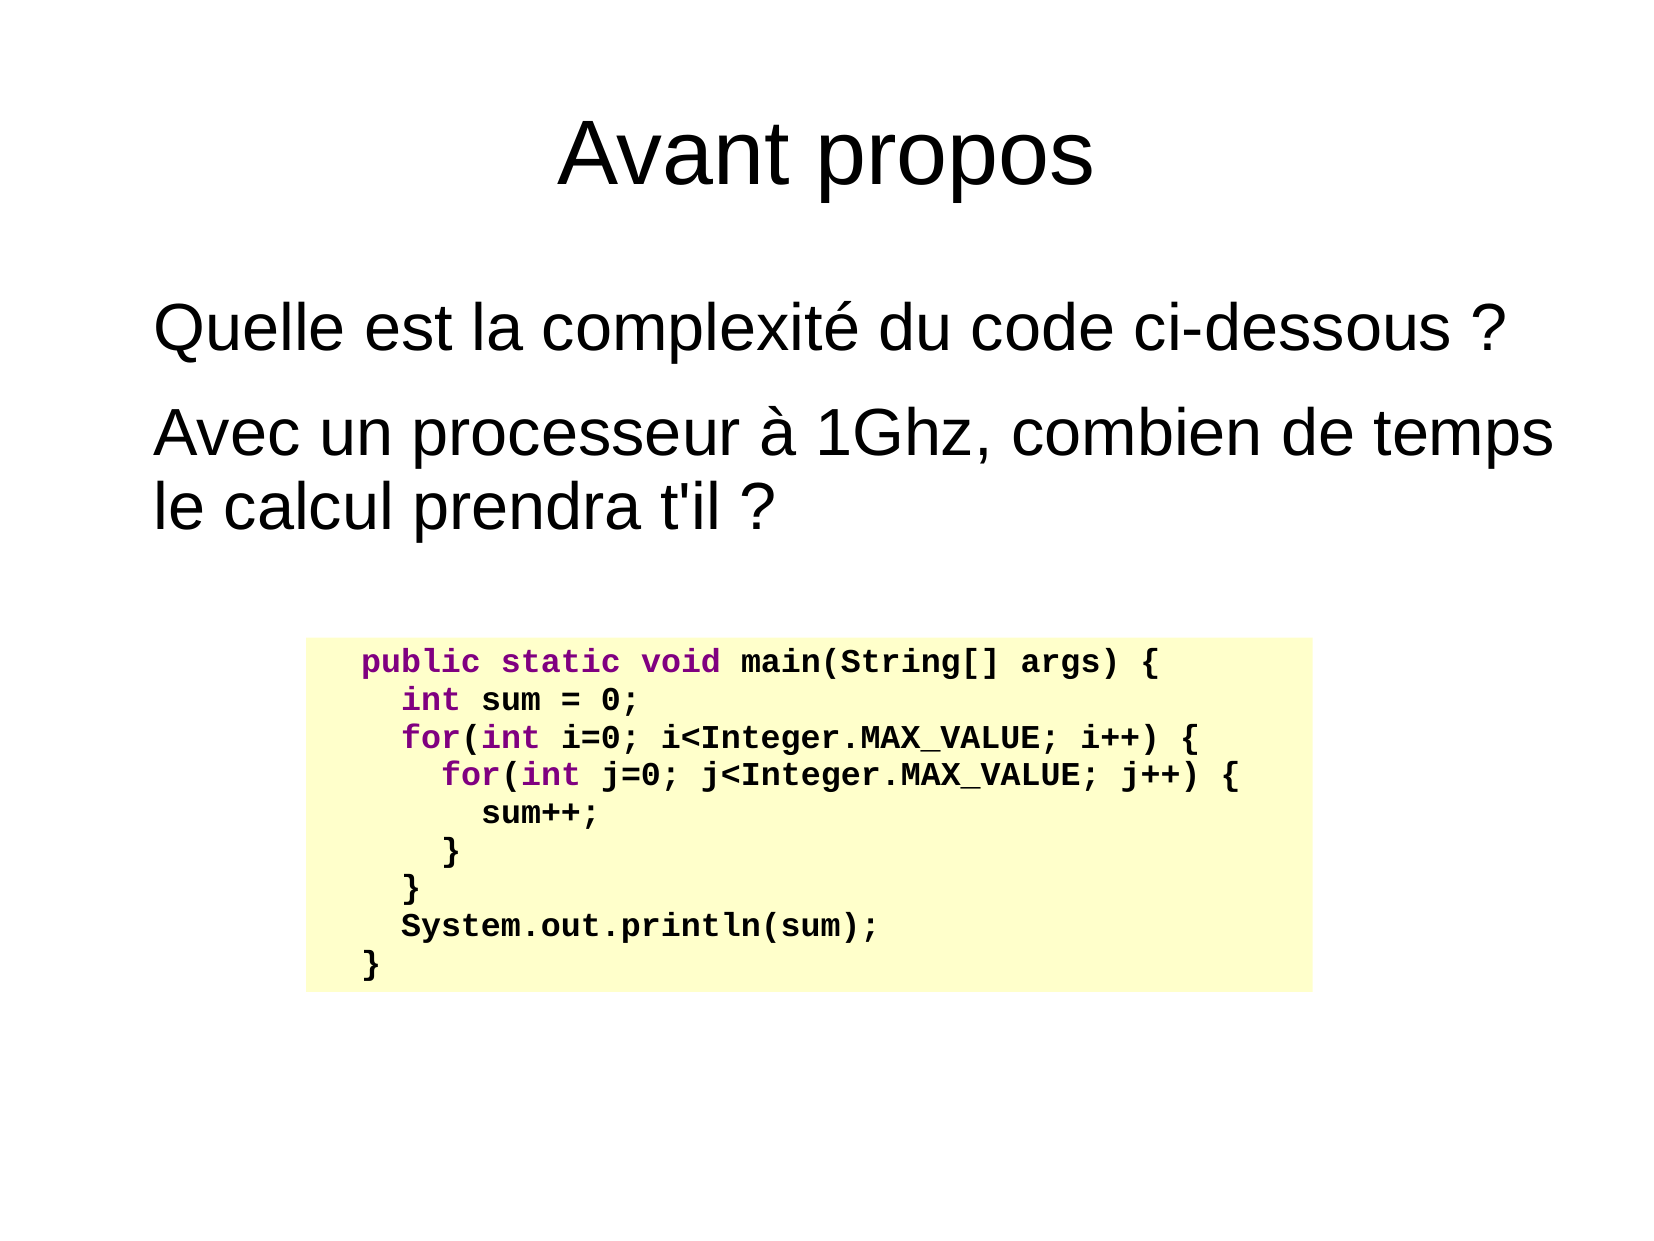

# Avant propos
Quelle est la complexité du code ci-dessous ?
Avec un processeur à 1Ghz, combien de temps le calcul prendra t'il ?
 public static void main(String[] args) {
 int sum = 0;
 for(int i=0; i<Integer.MAX_VALUE; i++) {
 for(int j=0; j<Integer.MAX_VALUE; j++) {
 sum++;
 }
 }
 System.out.println(sum);
 }